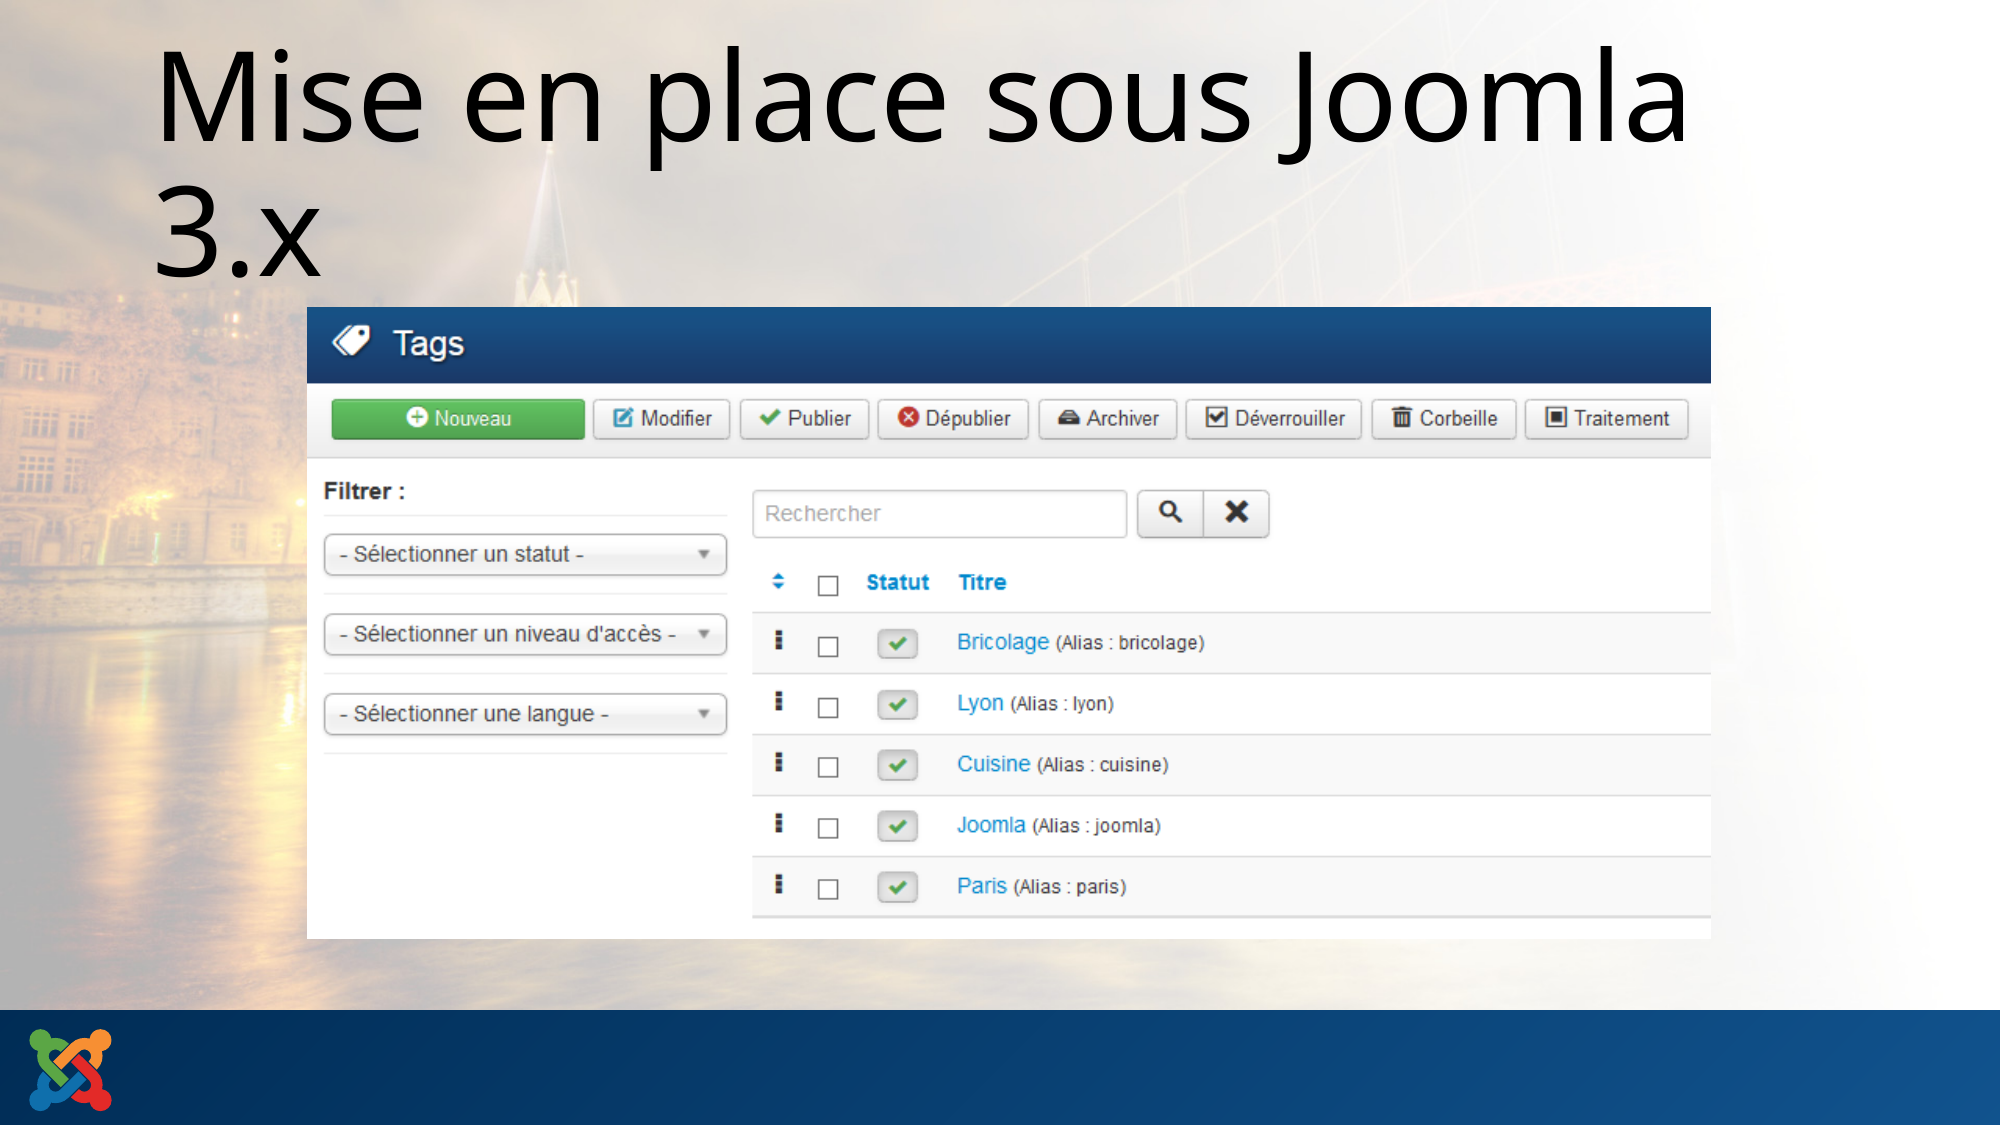

# Mise en place sous Joomla 3.x